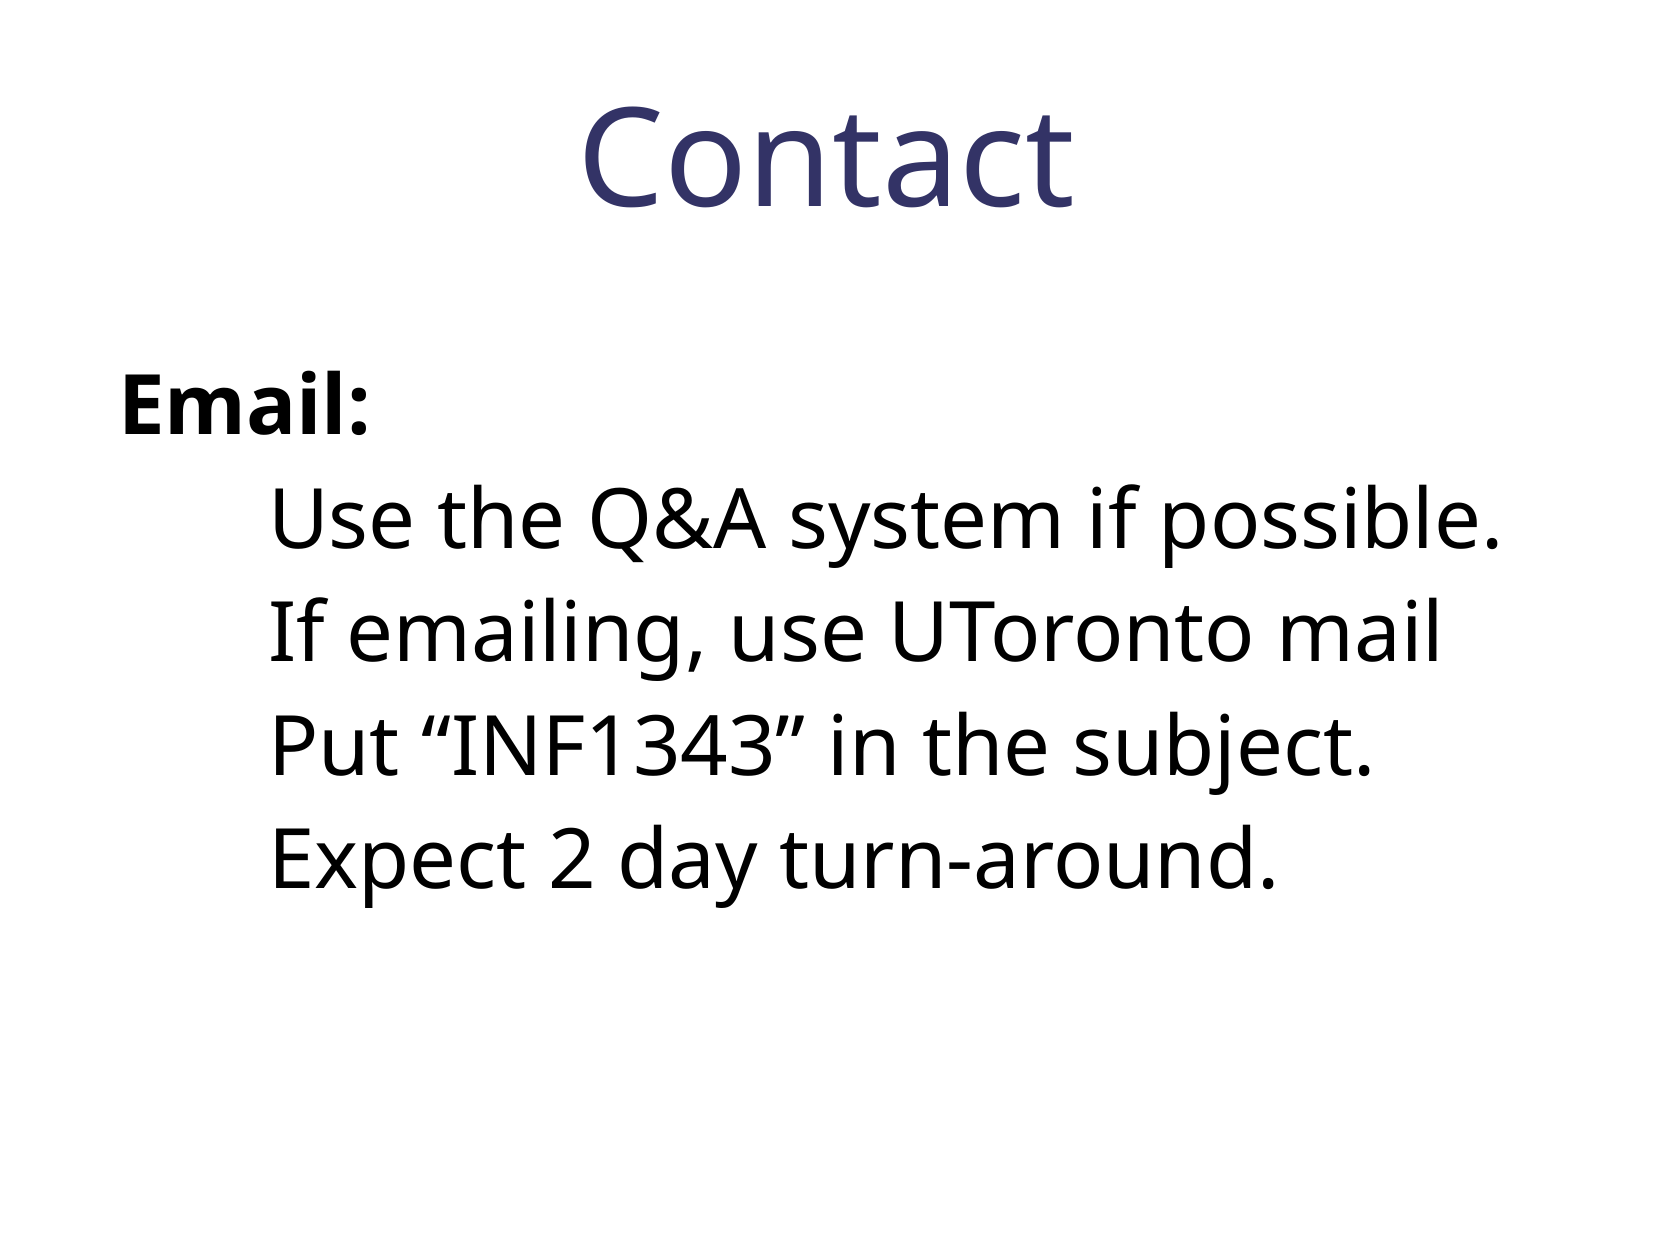

# Contact
Email:
		Use the Q&A system if possible.
		If emailing, use UToronto mail
		Put “INF1343” in the subject.
		Expect 2 day turn-around.